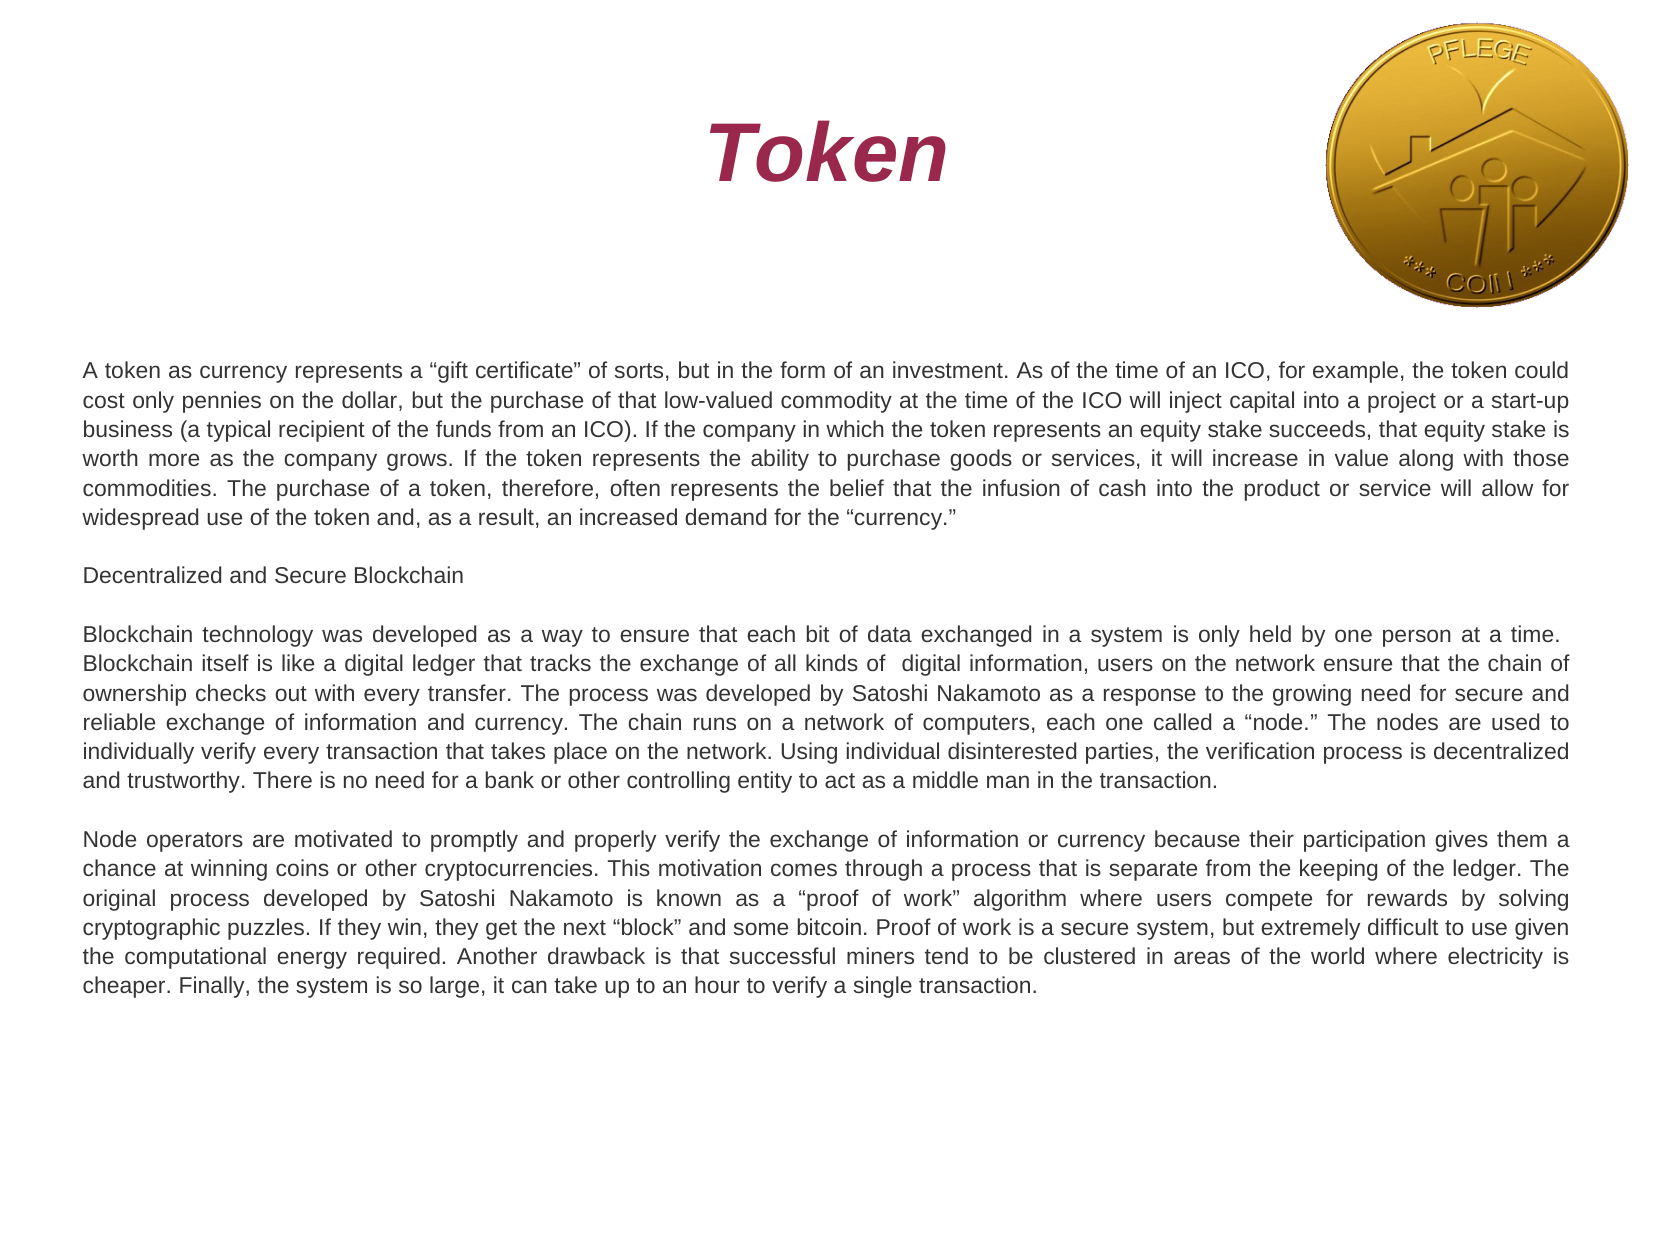

# Token
A token as currency represents a “gift certificate” of sorts, but in the form of an investment. As of the time of an ICO, for example, the token could cost only pennies on the dollar, but the purchase of that low-valued commodity at the time of the ICO will inject capital into a project or a start-up business (a typical recipient of the funds from an ICO). If the company in which the token represents an equity stake succeeds, that equity stake is worth more as the company grows. If the token represents the ability to purchase goods or services, it will increase in value along with those commodities. The purchase of a token, therefore, often represents the belief that the infusion of cash into the product or service will allow for widespread use of the token and, as a result, an increased demand for the “currency.”
Decentralized and Secure Blockchain
Blockchain technology was developed as a way to ensure that each bit of data exchanged in a system is only held by one person at a time. Blockchain itself is like a digital ledger that tracks the exchange of all kinds of digital information, users on the network ensure that the chain of ownership checks out with every transfer. The process was developed by Satoshi Nakamoto as a response to the growing need for secure and reliable exchange of information and currency. The chain runs on a network of computers, each one called a “node.” The nodes are used to individually verify every transaction that takes place on the network. Using individual disinterested parties, the verification process is decentralized and trustworthy. There is no need for a bank or other controlling entity to act as a middle man in the transaction.
Node operators are motivated to promptly and properly verify the exchange of information or currency because their participation gives them a chance at winning coins or other cryptocurrencies. This motivation comes through a process that is separate from the keeping of the ledger. The original process developed by Satoshi Nakamoto is known as a “proof of work” algorithm where users compete for rewards by solving cryptographic puzzles. If they win, they get the next “block” and some bitcoin. Proof of work is a secure system, but extremely difficult to use given the computational energy required. Another drawback is that successful miners tend to be clustered in areas of the world where electricity is cheaper. Finally, the system is so large, it can take up to an hour to verify a single transaction.